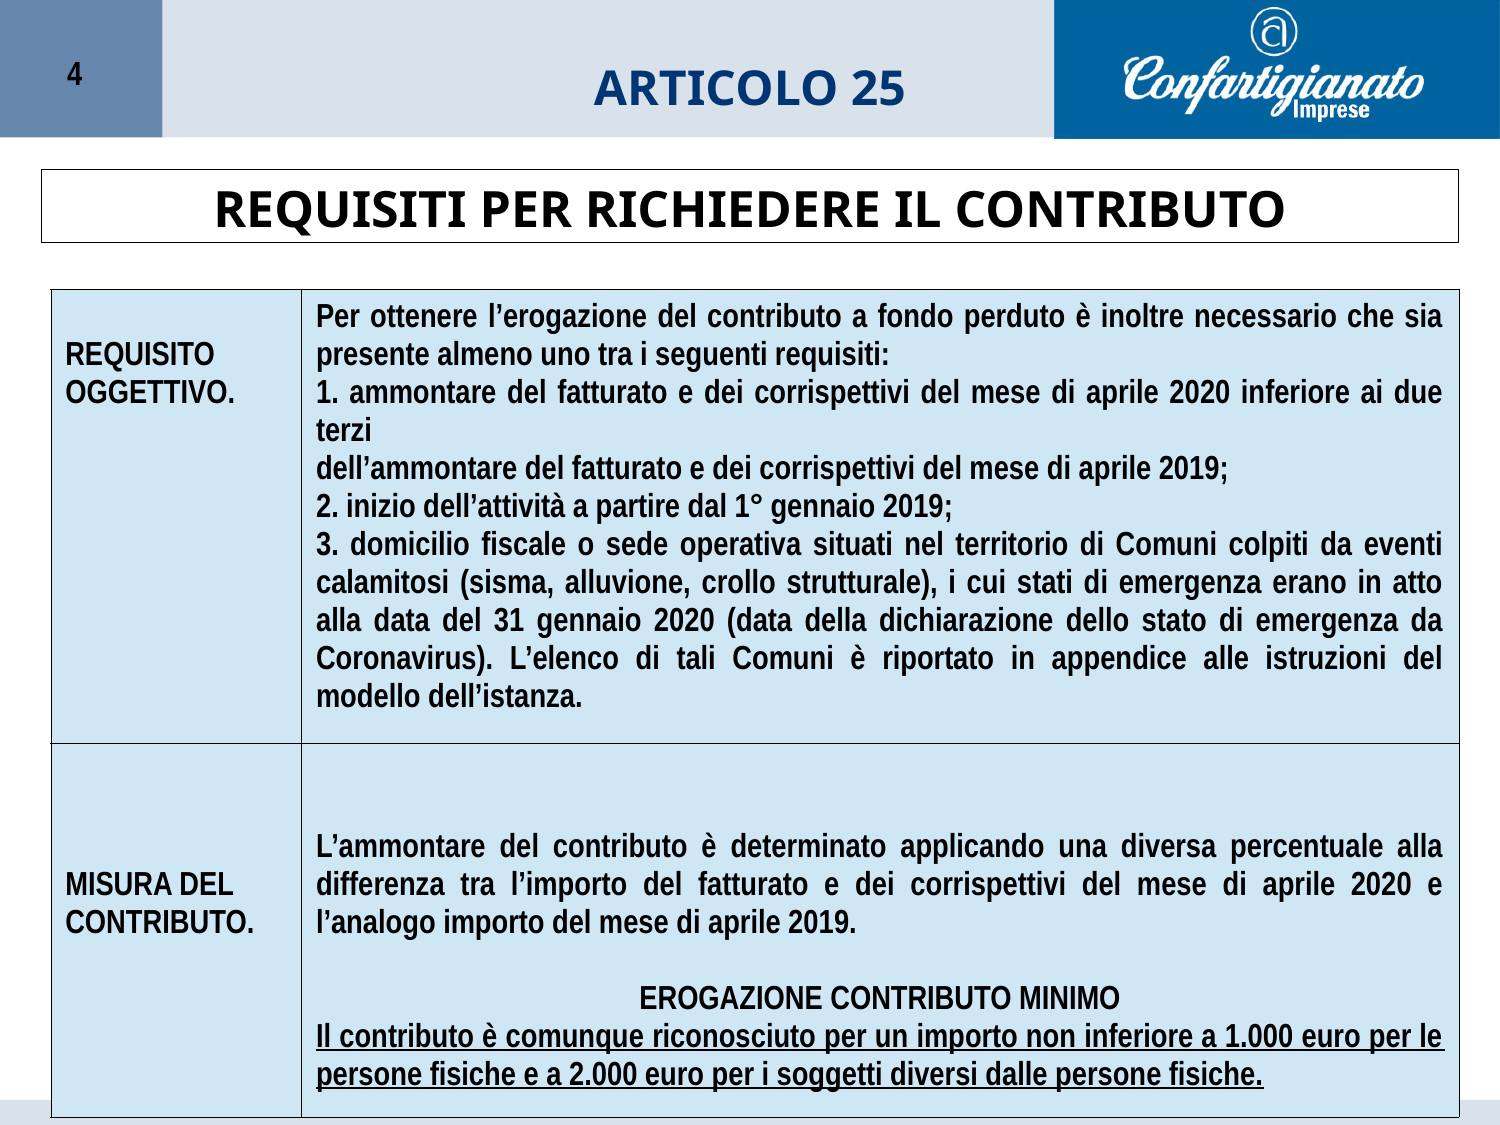

# ARTICOLO 25
REQUISITI PER RICHIEDERE IL CONTRIBUTO
| REQUISITO OGGETTIVO. | Per ottenere l’erogazione del contributo a fondo perduto è inoltre necessario che sia presente almeno uno tra i seguenti requisiti: 1. ammontare del fatturato e dei corrispettivi del mese di aprile 2020 inferiore ai due terzi dell’ammontare del fatturato e dei corrispettivi del mese di aprile 2019; 2. inizio dell’attività a partire dal 1° gennaio 2019; 3. domicilio fiscale o sede operativa situati nel territorio di Comuni colpiti da eventi calamitosi (sisma, alluvione, crollo strutturale), i cui stati di emergenza erano in atto alla data del 31 gennaio 2020 (data della dichiarazione dello stato di emergenza da Coronavirus). L’elenco di tali Comuni è riportato in appendice alle istruzioni del modello dell’istanza. |
| --- | --- |
| MISURA DEL CONTRIBUTO. | L’ammontare del contributo è determinato applicando una diversa percentuale alla differenza tra l’importo del fatturato e dei corrispettivi del mese di aprile 2020 e l’analogo importo del mese di aprile 2019. EROGAZIONE CONTRIBUTO MINIMO Il contributo è comunque riconosciuto per un importo non inferiore a 1.000 euro per le persone fisiche e a 2.000 euro per i soggetti diversi dalle persone fisiche. |